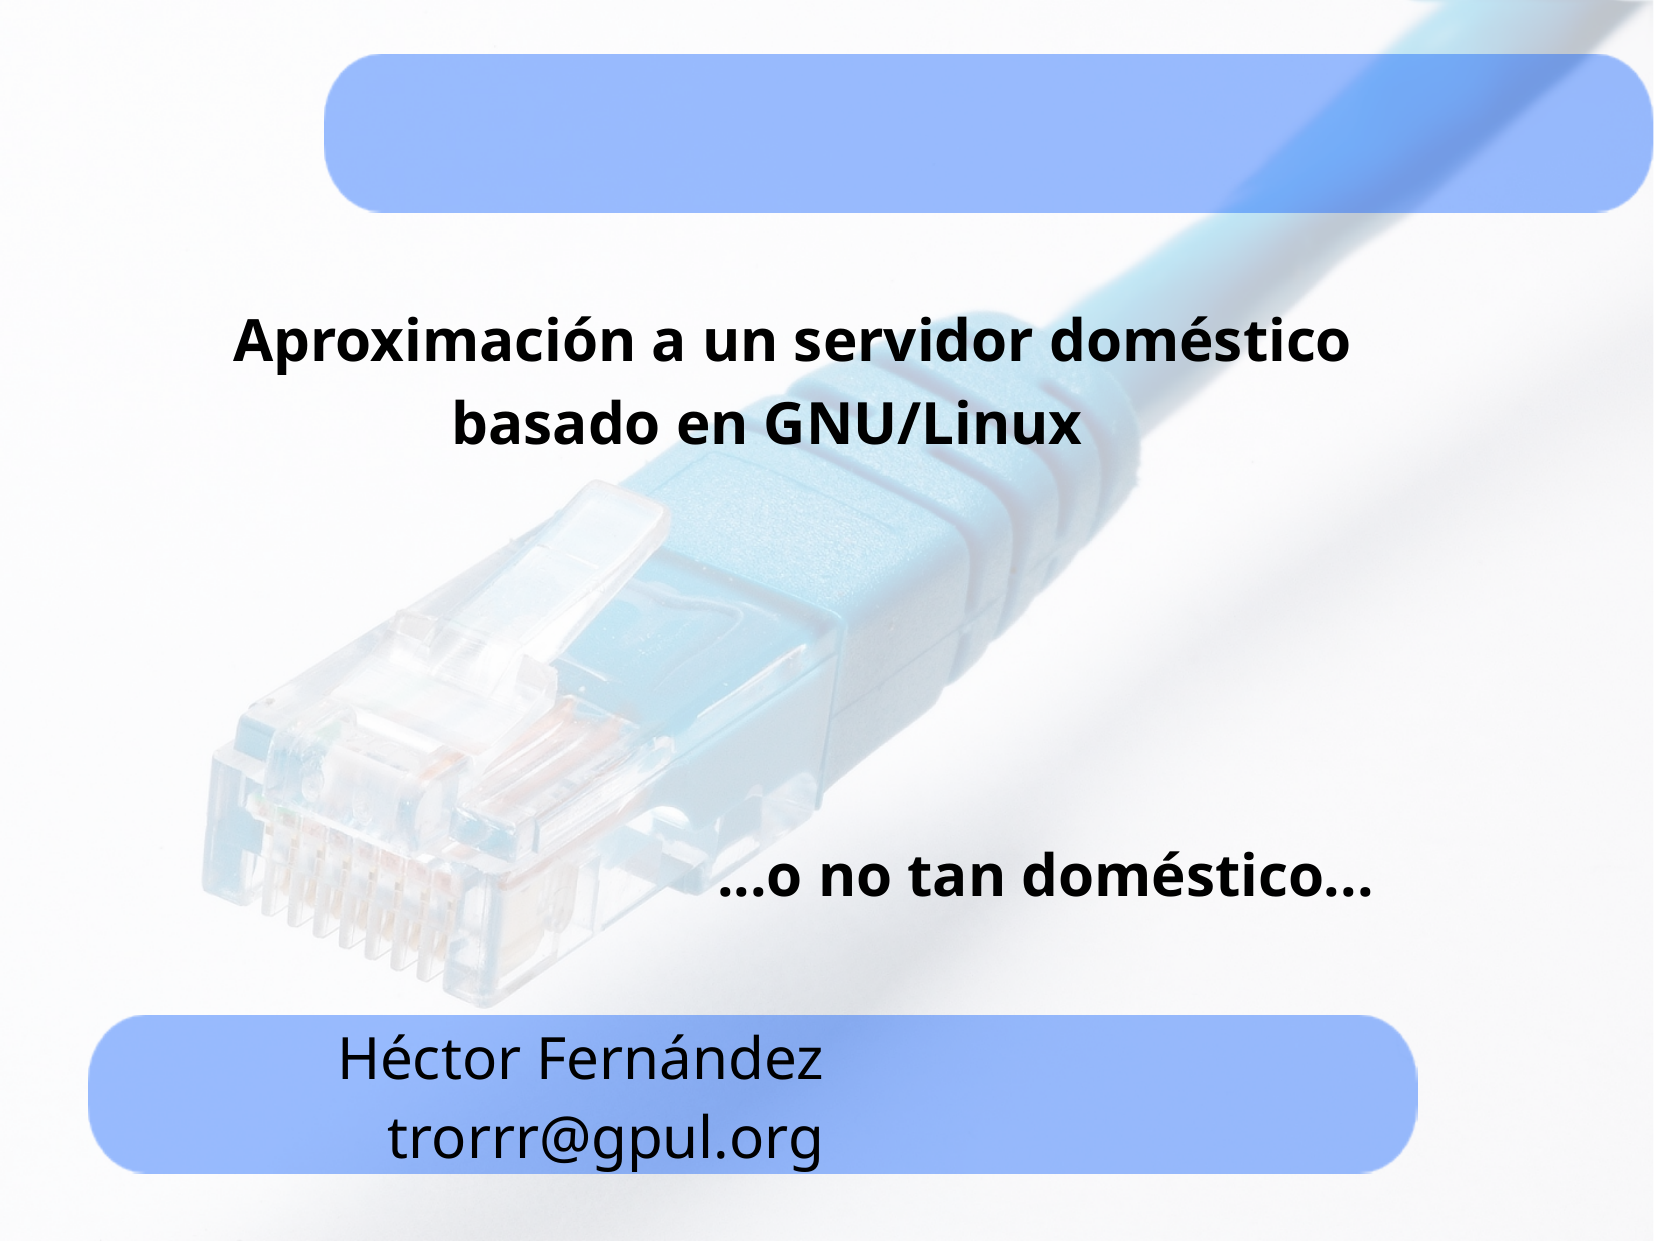

Aproximación a un servidor doméstico
basado en GNU/Linux
...o no tan doméstico...
Héctor Fernández
trorrr@gpul.org